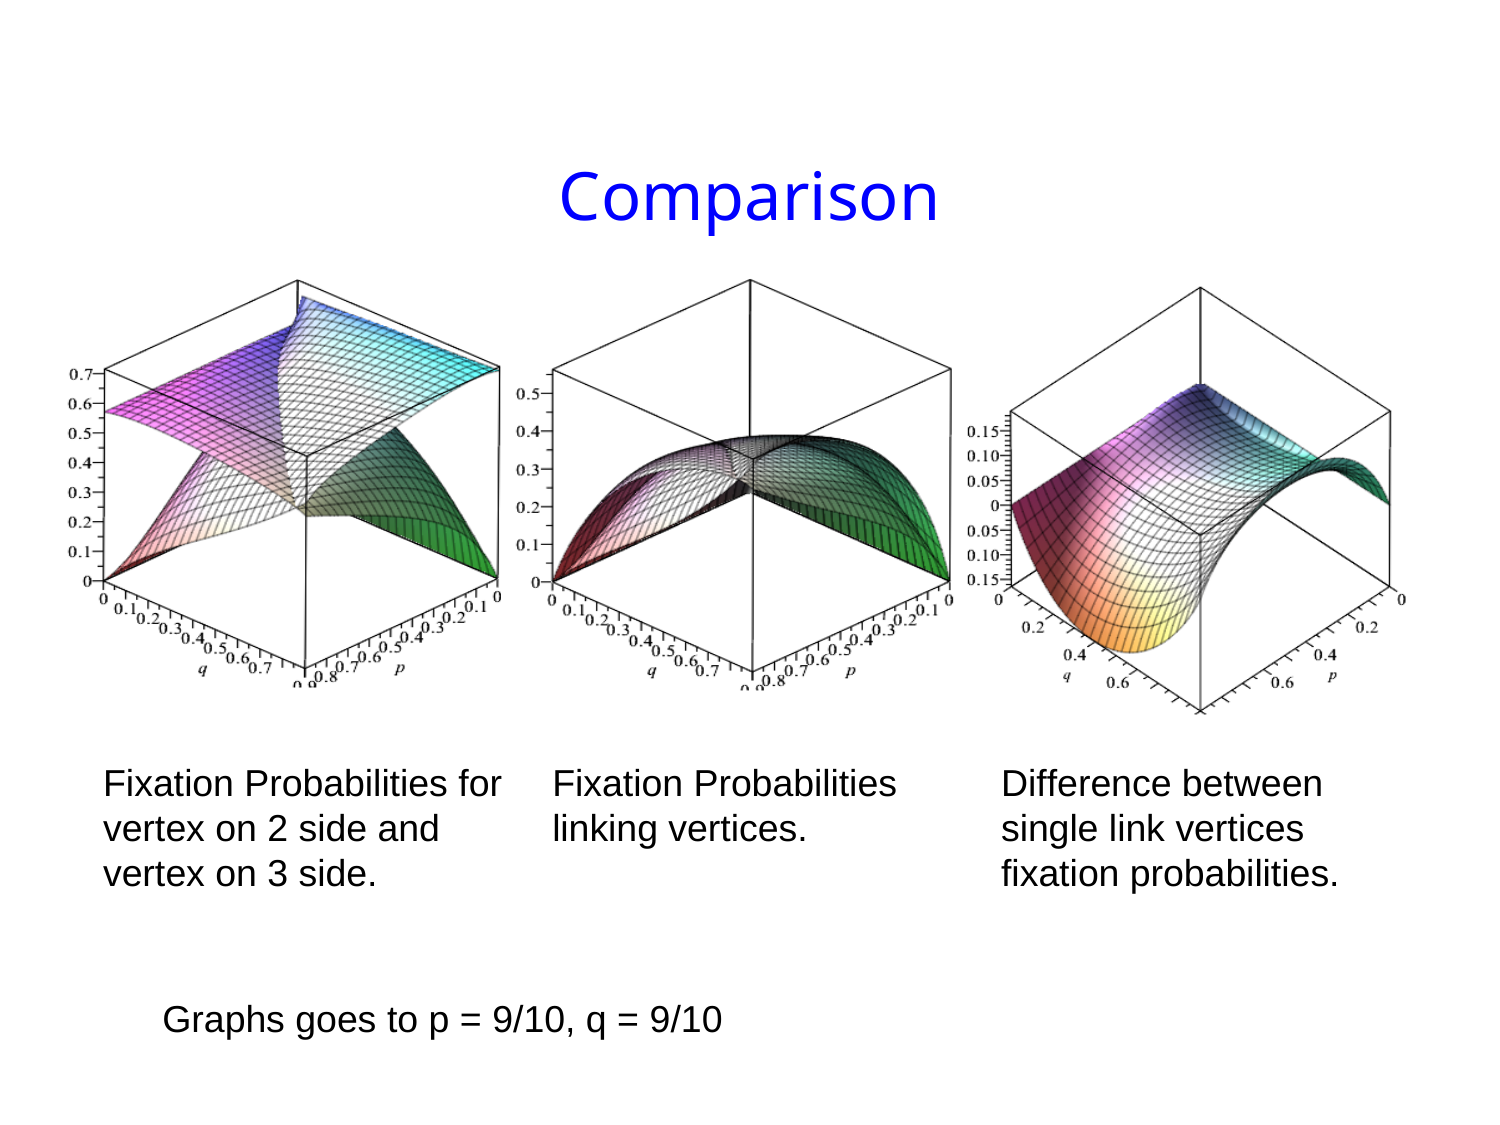

# Comparison
Fixation Probabilities for vertex on 2 side and vertex on 3 side.
Fixation Probabilities linking vertices.
Difference between single link vertices fixation probabilities.
Graphs goes to p = 9/10, q = 9/10